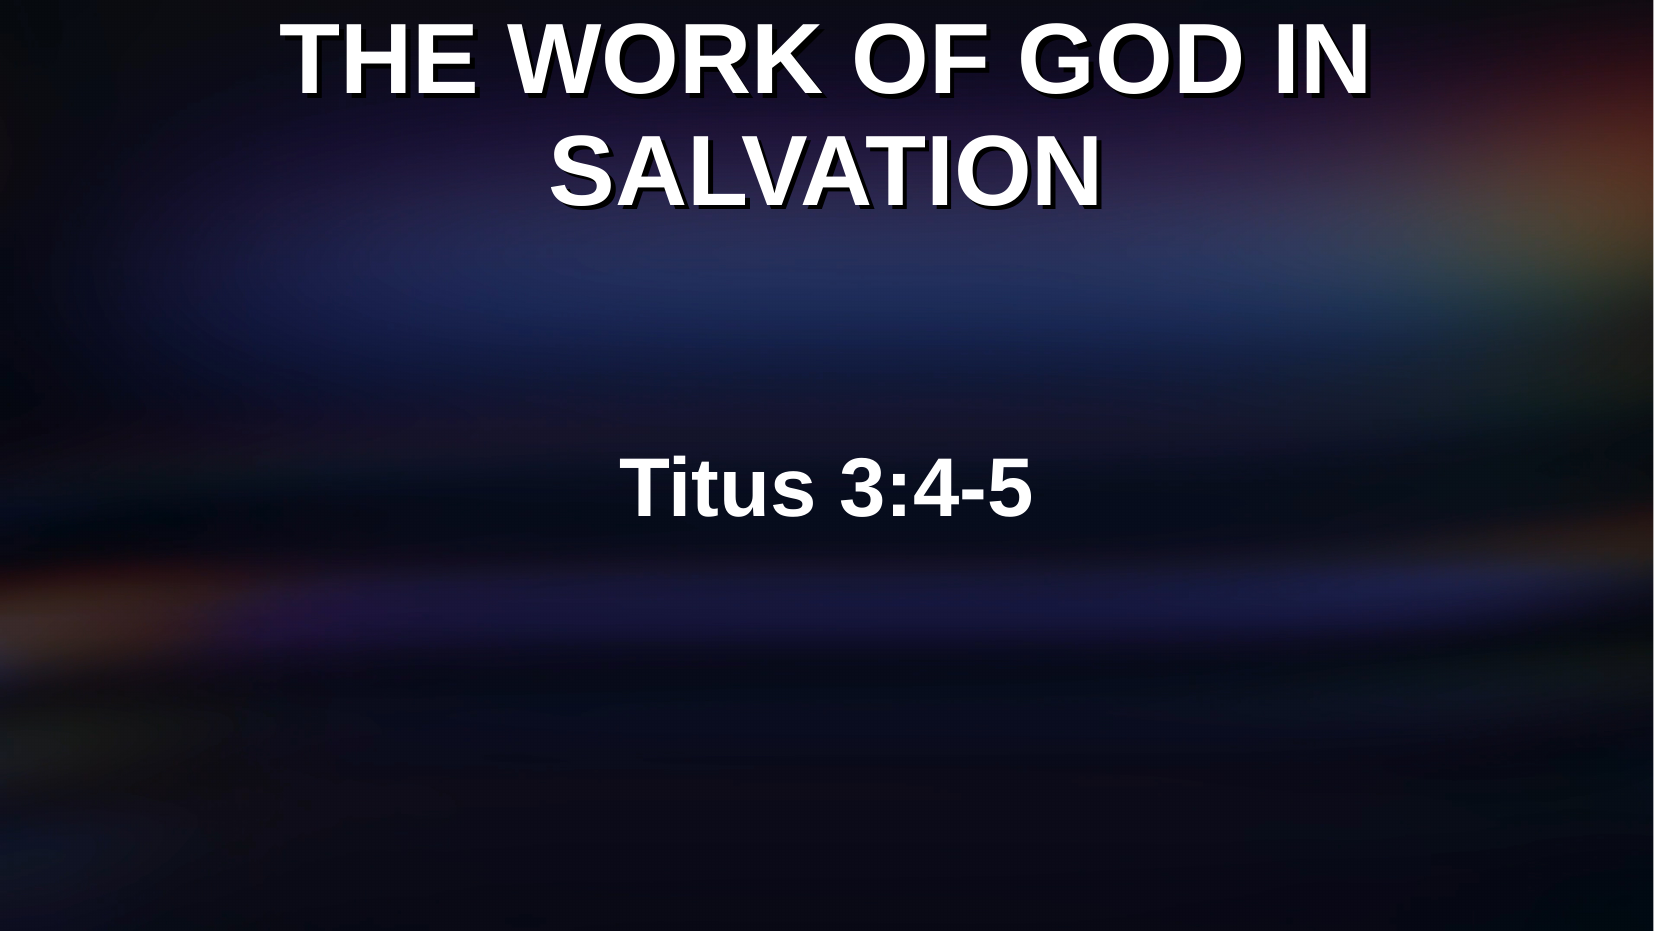

# THE WORK OF GOD IN SALVATION
Titus 3:4-5